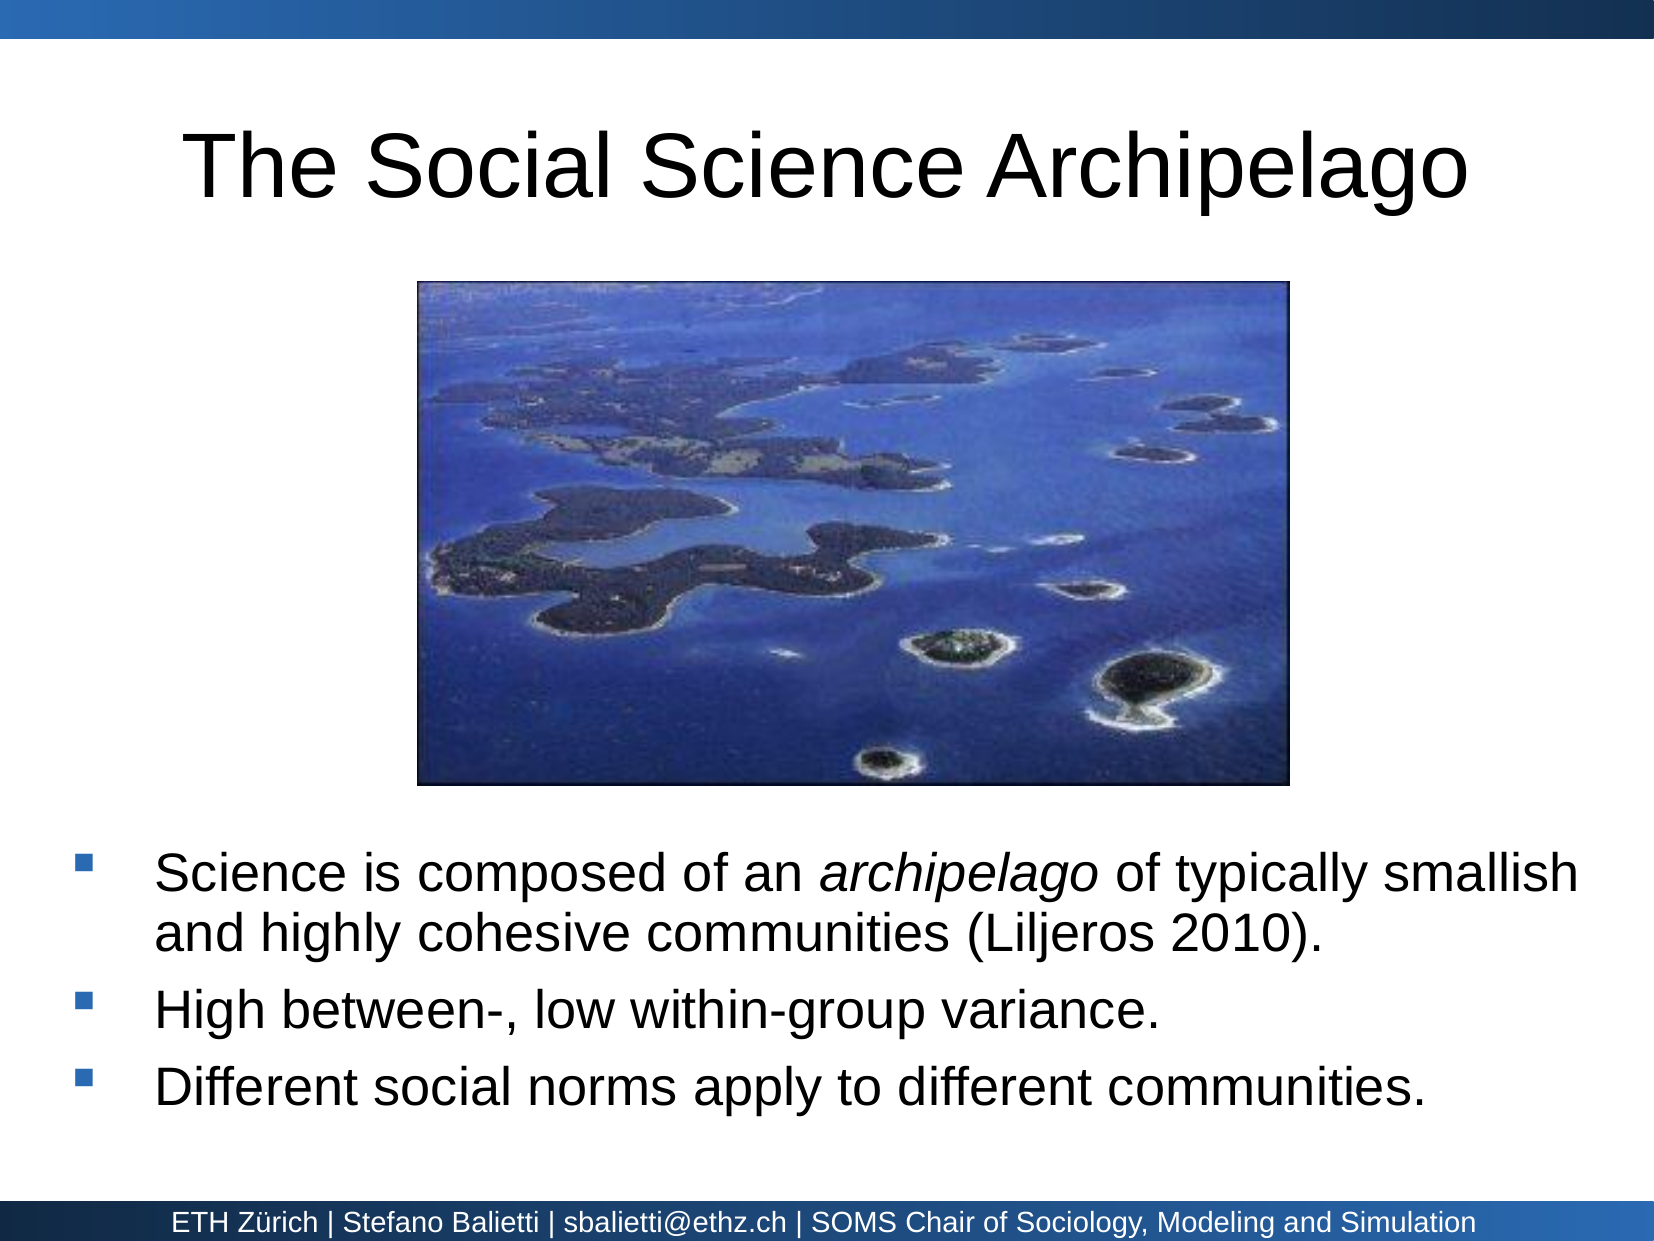

# The Social Science Archipelago
Science is composed of an archipelago of typically smallish and highly cohesive communities (Liljeros 2010).
High between-, low within-group variance.
Different social norms apply to different communities.
 ETH Zürich | Stefano Balietti | sbalietti@ethz.ch | SOMS Chair of Sociology, Modeling and Simulation